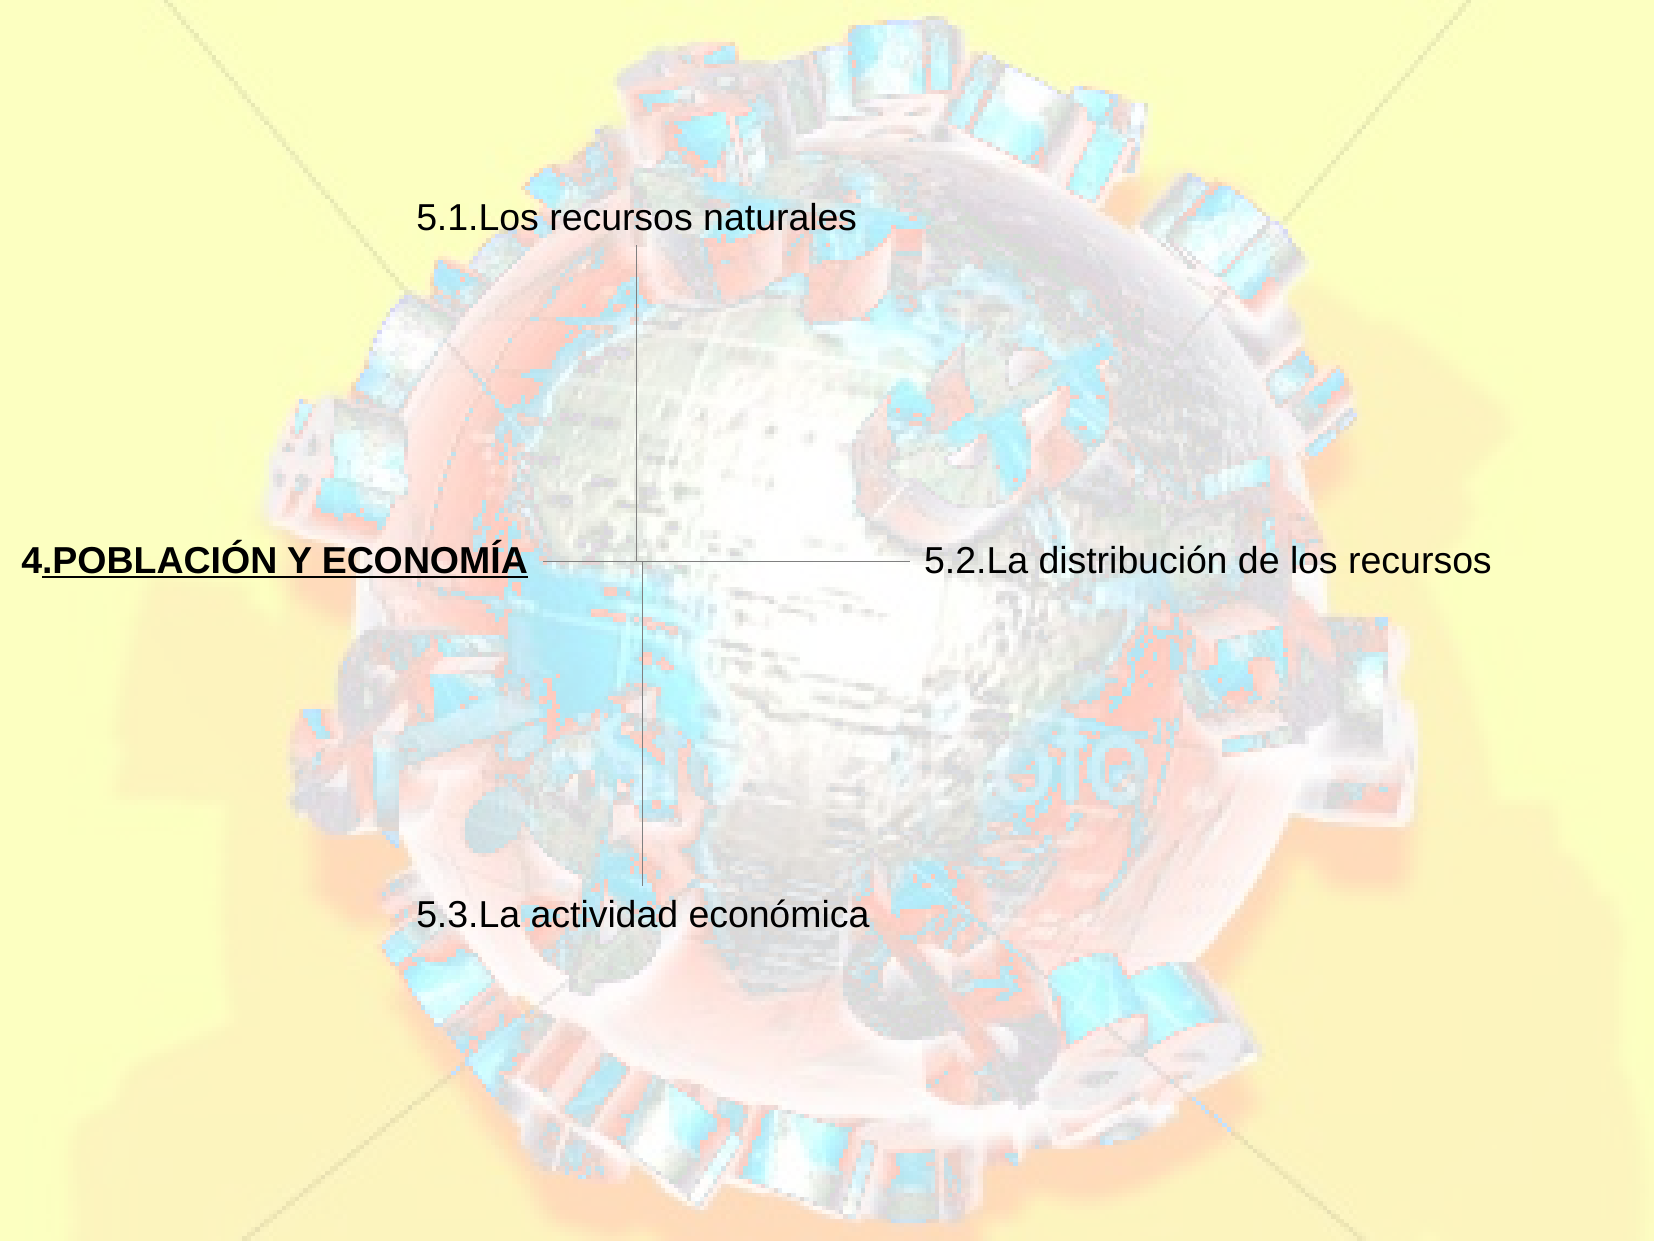

5.1.Los recursos naturales
4.POBLACIÓN Y ECONOMÍA
5.2.La distribución de los recursos
5.3.La actividad económica